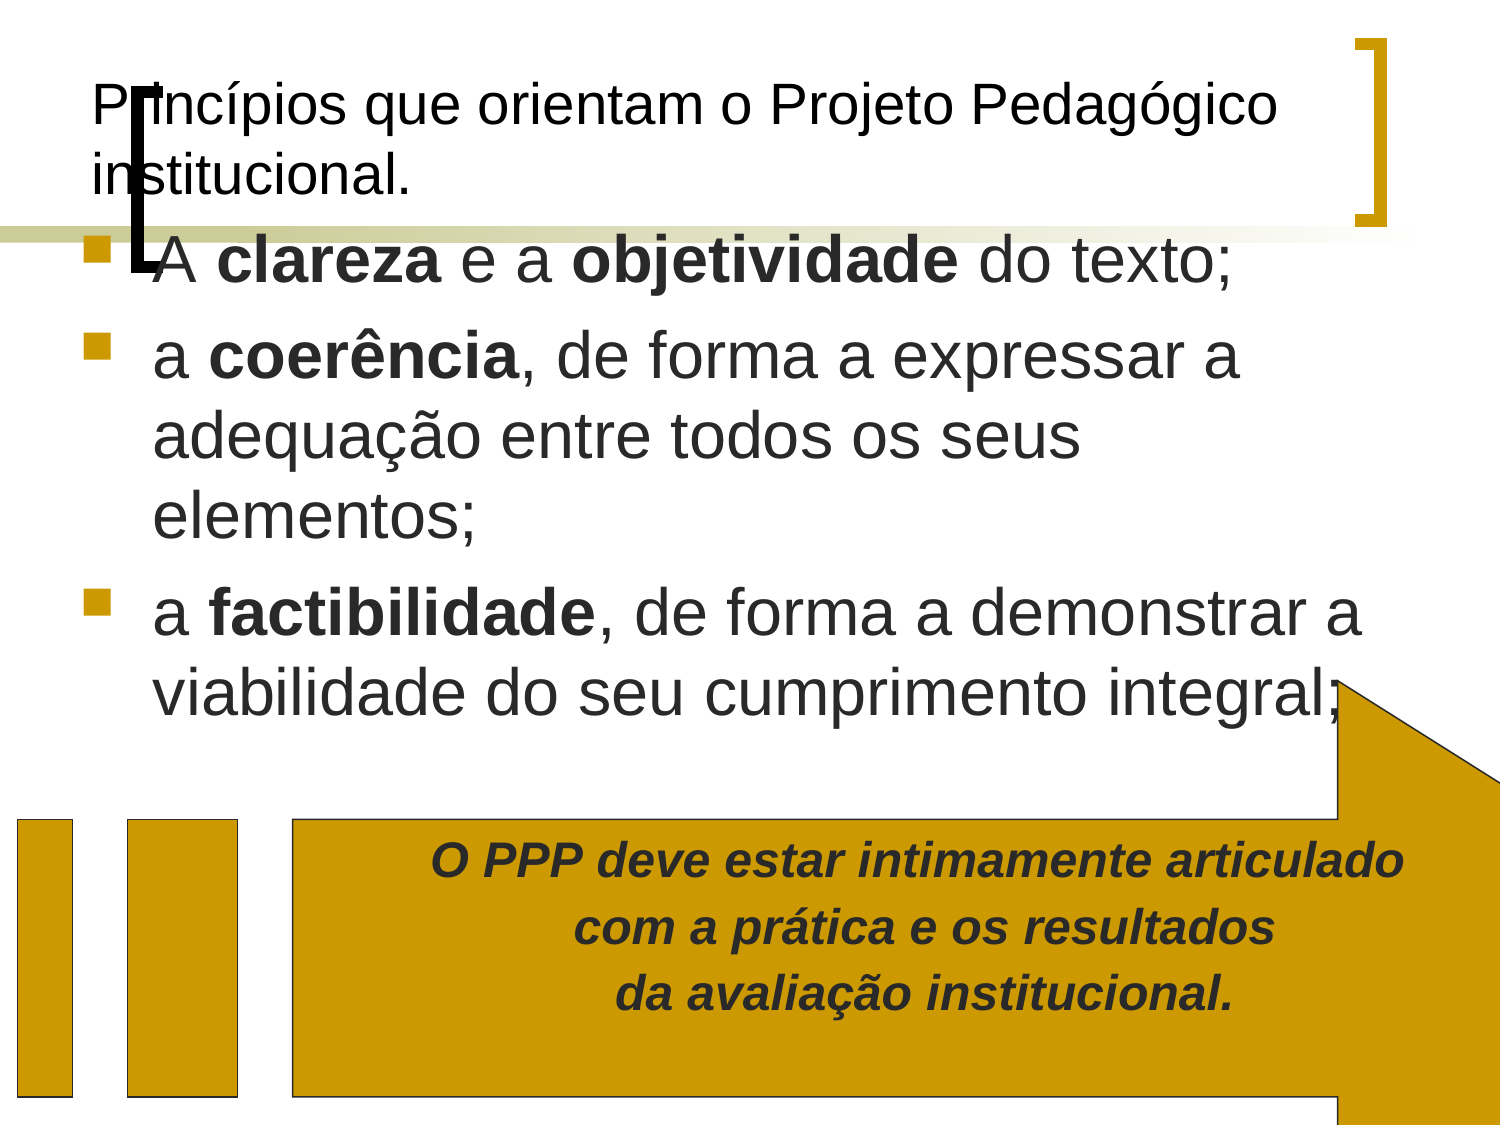

Princípios que orientam o Projeto Pedagógico institucional.
A clareza e a objetividade do texto;
a coerência, de forma a expressar a adequação entre todos os seus elementos;
a factibilidade, de forma a demonstrar a viabilidade do seu cumprimento integral;
O PPP deve estar intimamente articulado
com a prática e os resultados
 da avaliação institucional.